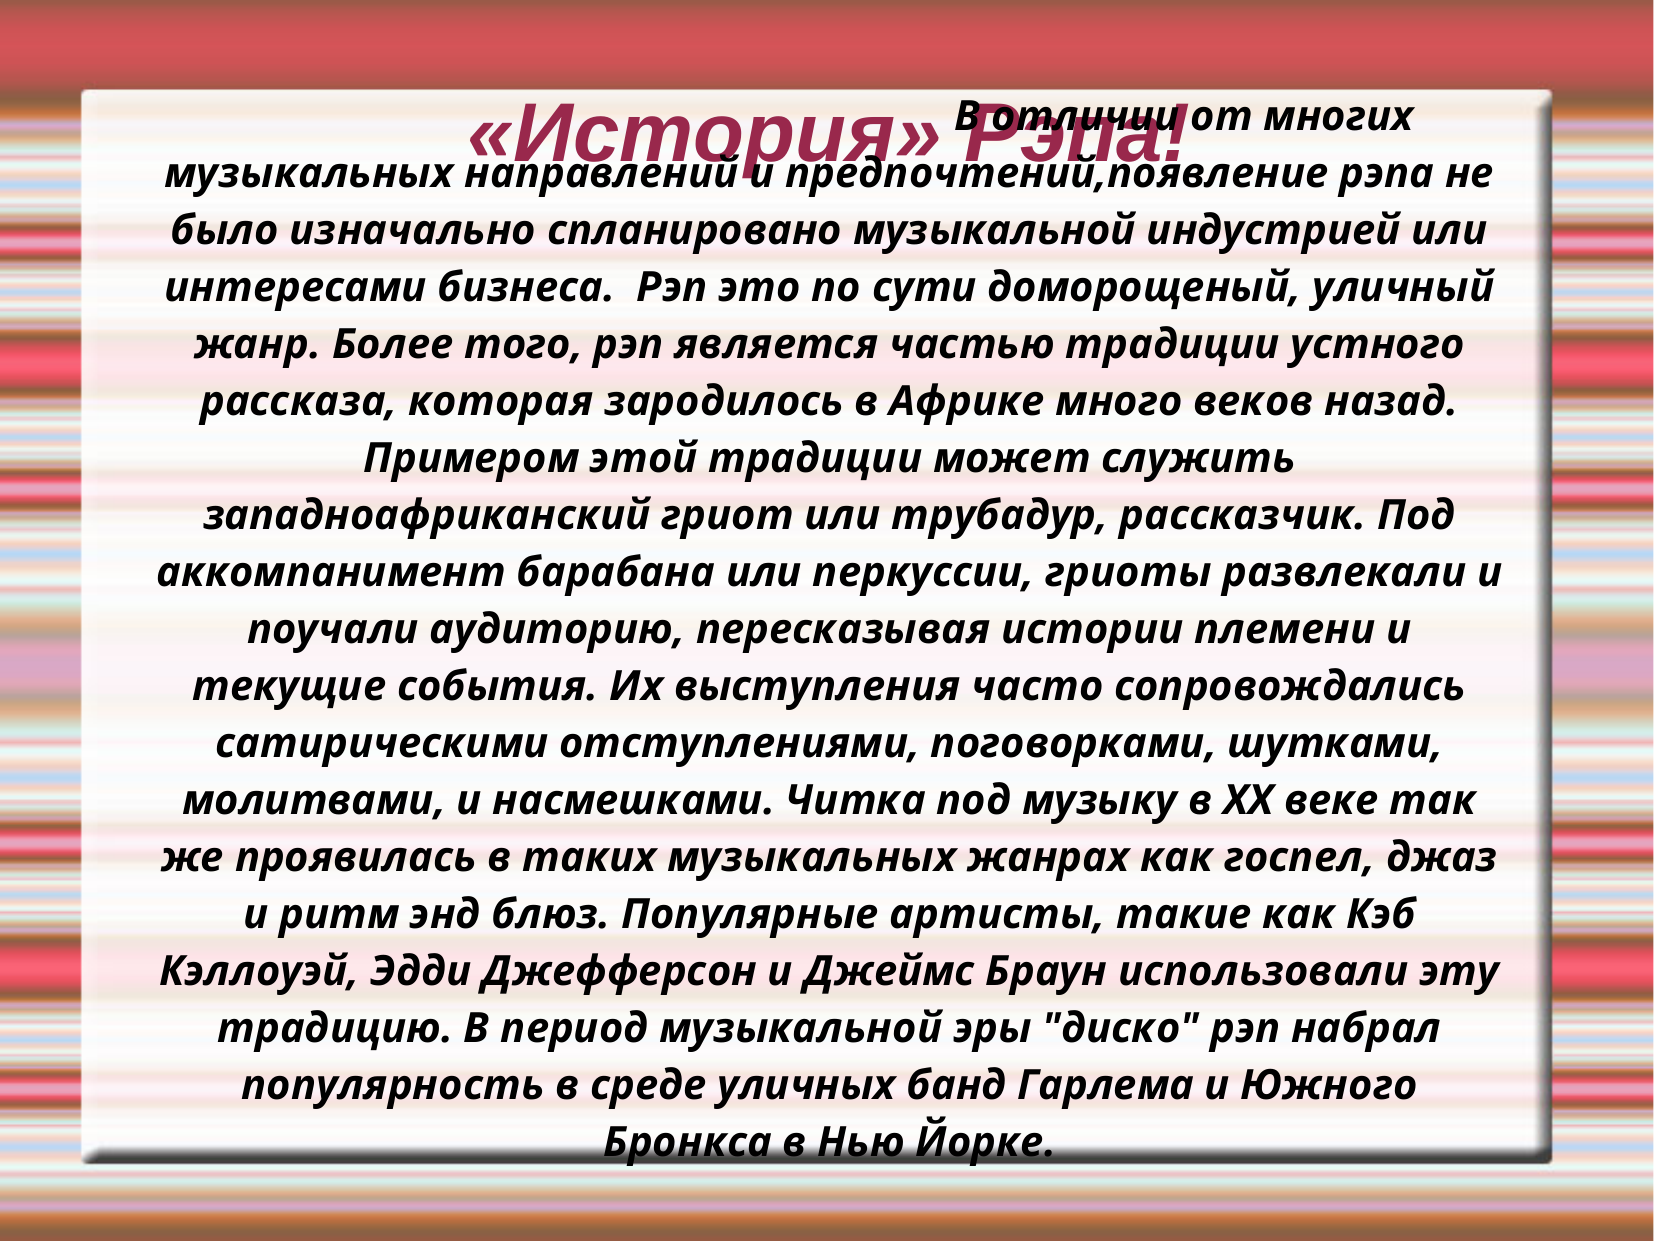

В отличии от многих музыкальных направлений и предпочтений,появление рэпа не было изначально спланировано музыкальной индустрией или интересами бизнеса. Рэп это по сути доморощеный, уличный жанр. Более того, рэп является частью традиции устного рассказа, которая зародилось в Африке много веков назад. Примером этой традиции может служить западноафриканский гриот или трубадур, рассказчик. Под аккомпанимент барабана или перкуссии, гриоты развлекали и поучали аудиторию, пересказывая истории племени и текущие события. Их выступления часто сопровождались сатирическими отступлениями, поговорками, шутками, молитвами, и насмешками. Читка под музыку в XX веке так же проявилась в таких музыкальных жанрах как госпел, джаз и ритм энд блюз. Популярные артисты, такие как Кэб Кэллоуэй, Эдди Джефферсон и Джеймс Браун использовали эту традицию. В период музыкальной эры "диско" рэп набрал популярность в среде уличных банд Гарлема и Южного Бронкса в Нью Йорке.
# «История» Рэпа!